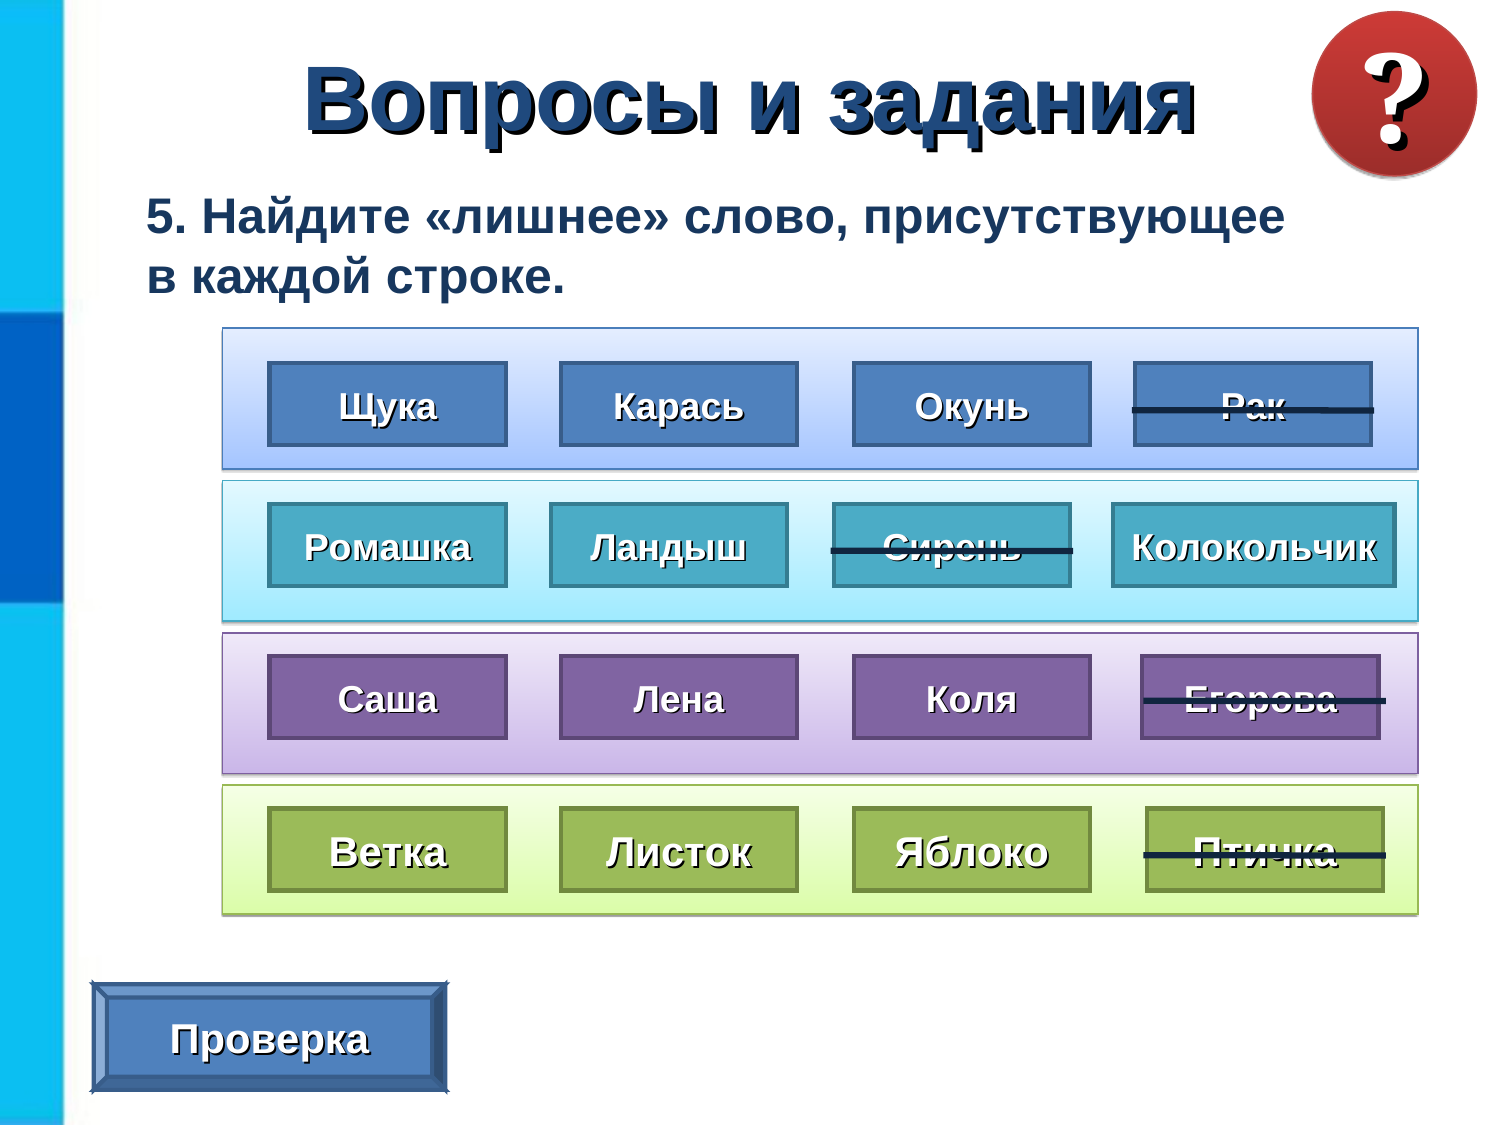

# Вопросы и задания
?
 5. Найдите «лишнее» слово, присутствующее
в каждой строке.
Щука
Карась
Окунь
Рак
Ромашка
Ландыш
Сирень
Колокольчик
Саша
Лена
Коля
Егорова
Ветка
Листок
Яблоко
Птичка
Проверка